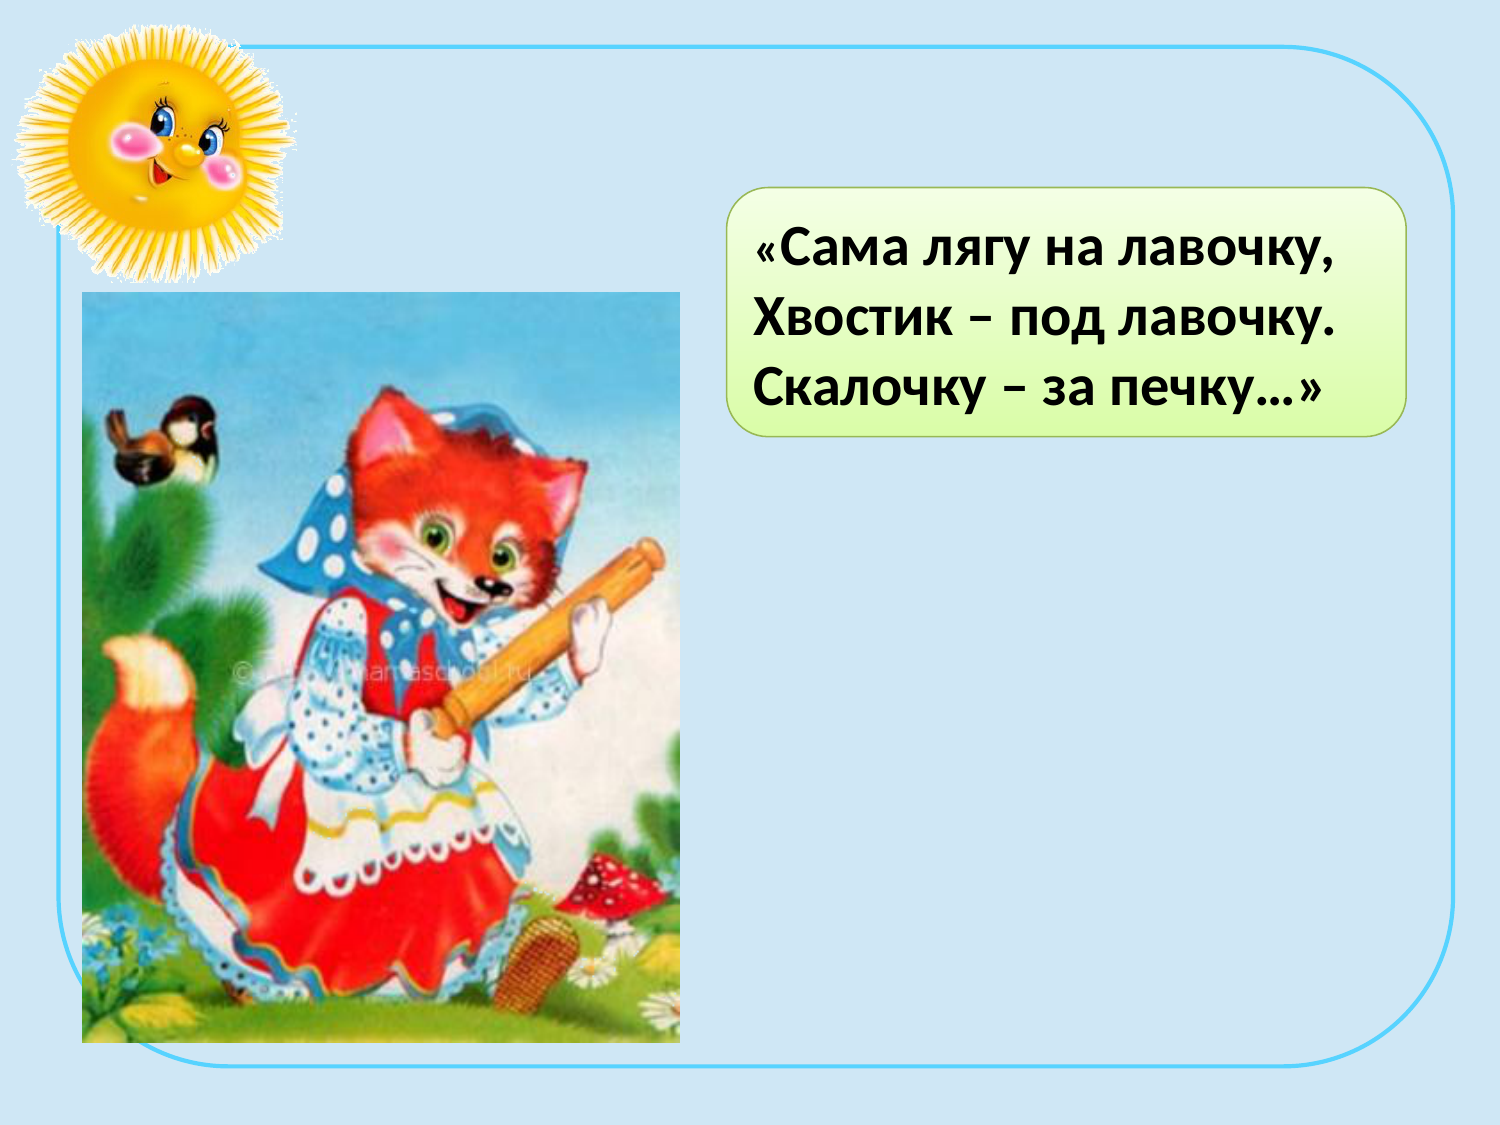

«Сама лягу на лавочку,
Хвостик – под лавочку.
Скалочку – за печку…»